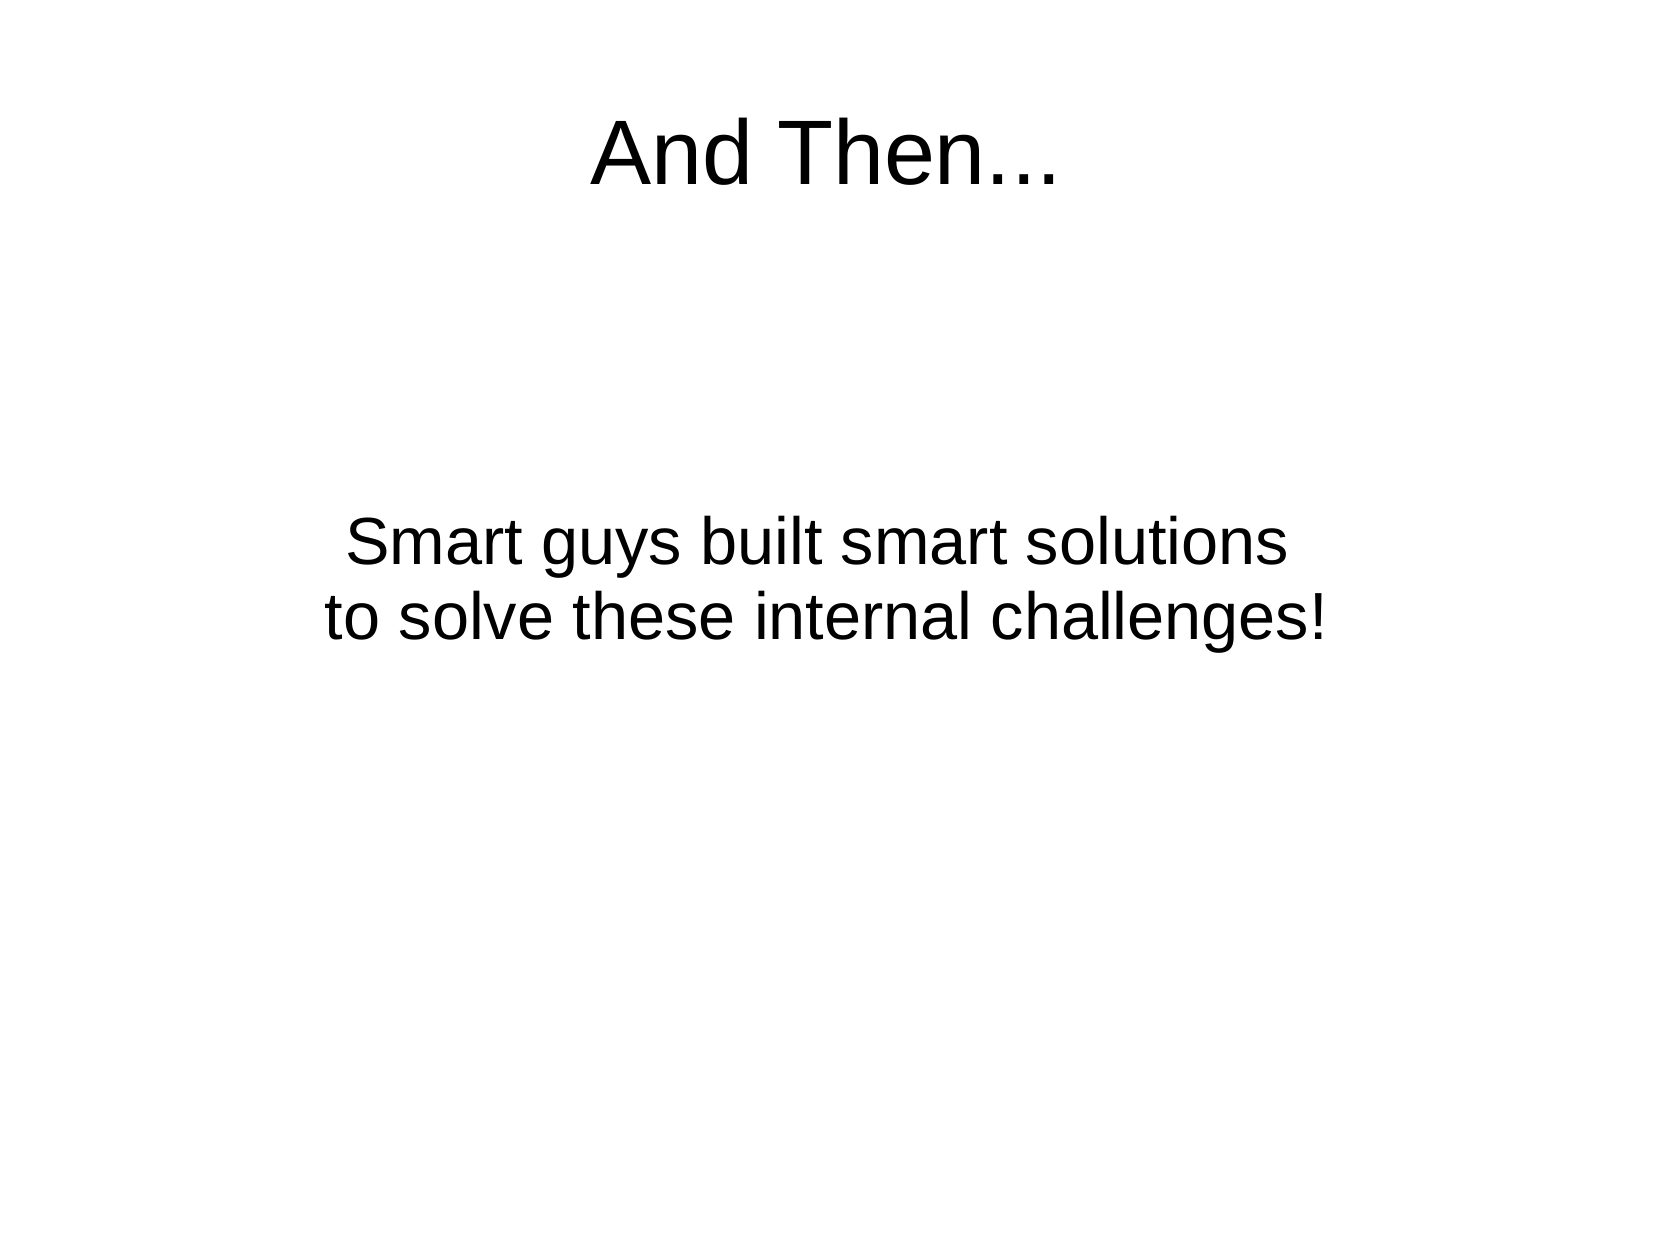

# And Then...
Smart guys built smart solutions
to solve these internal challenges!